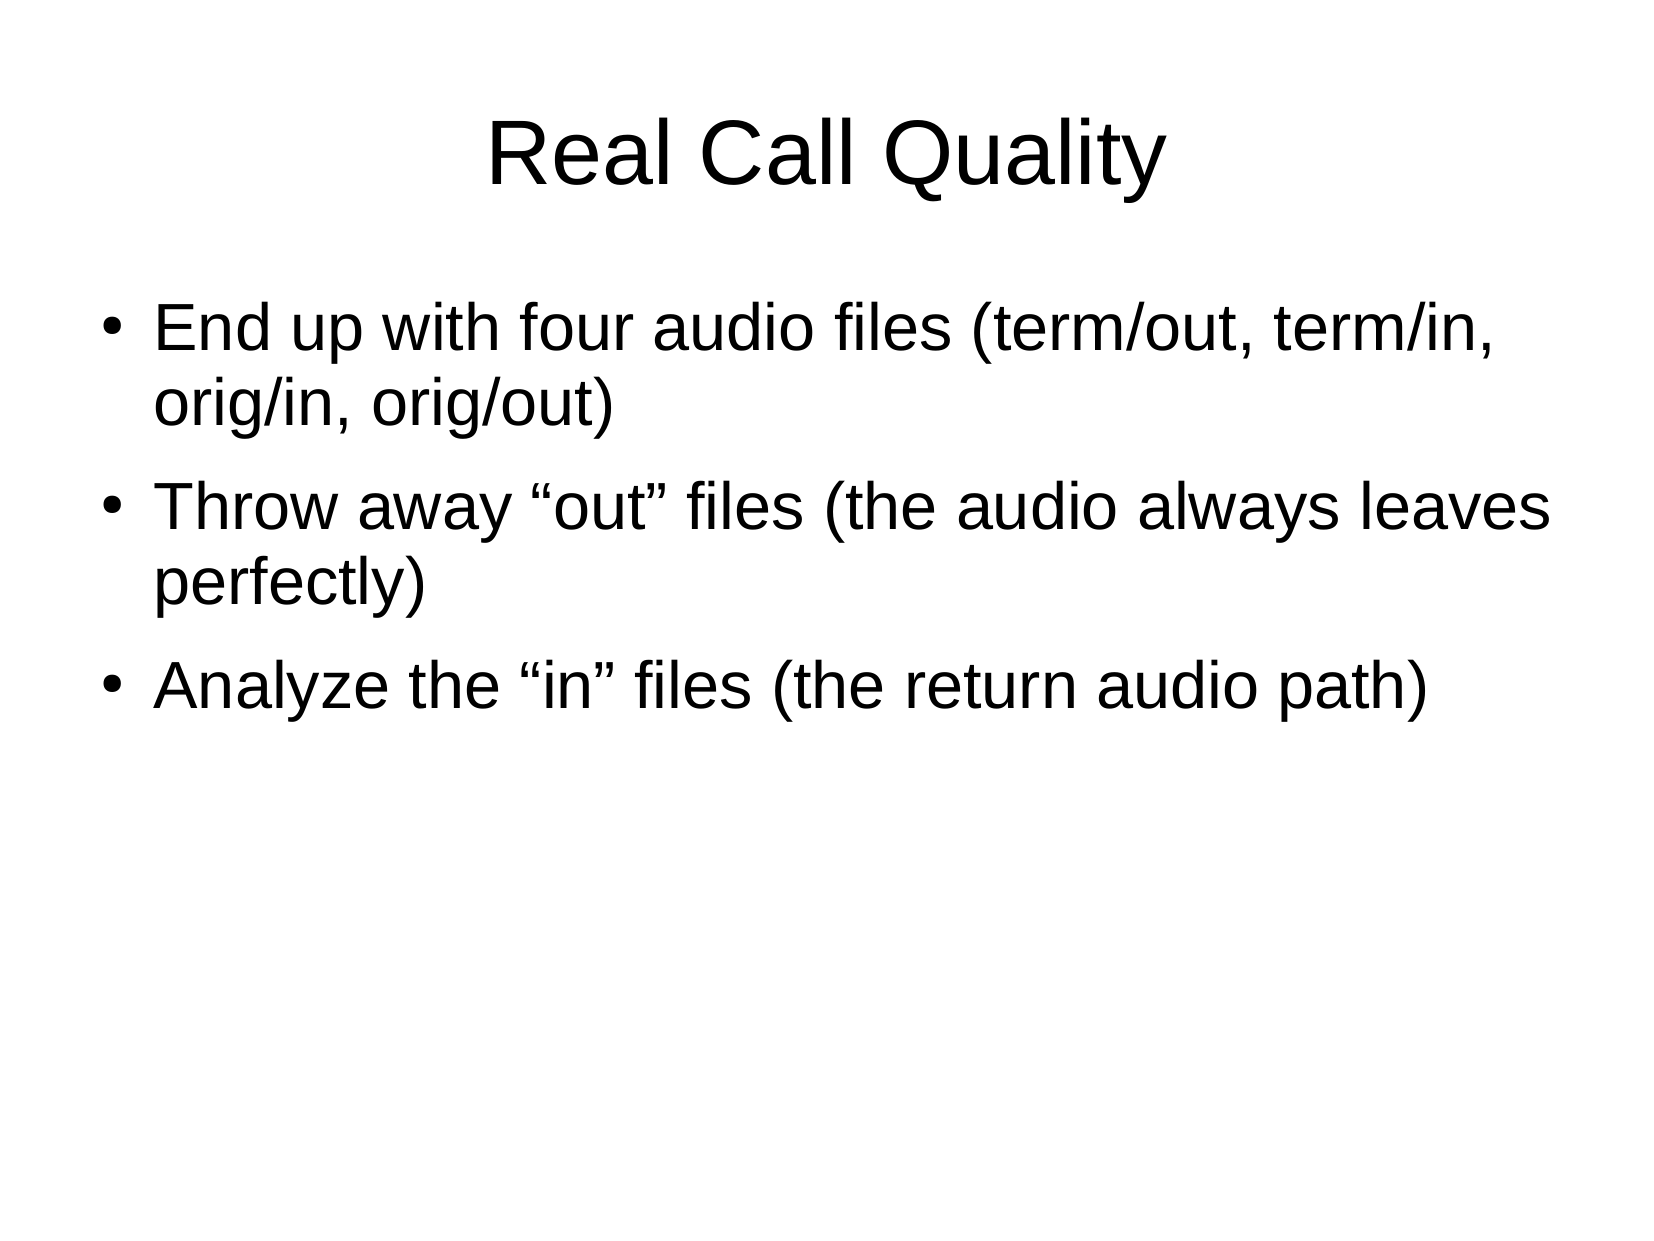

# Real Call Quality
End up with four audio files (term/out, term/in, orig/in, orig/out)
Throw away “out” files (the audio always leaves perfectly)
Analyze the “in” files (the return audio path)